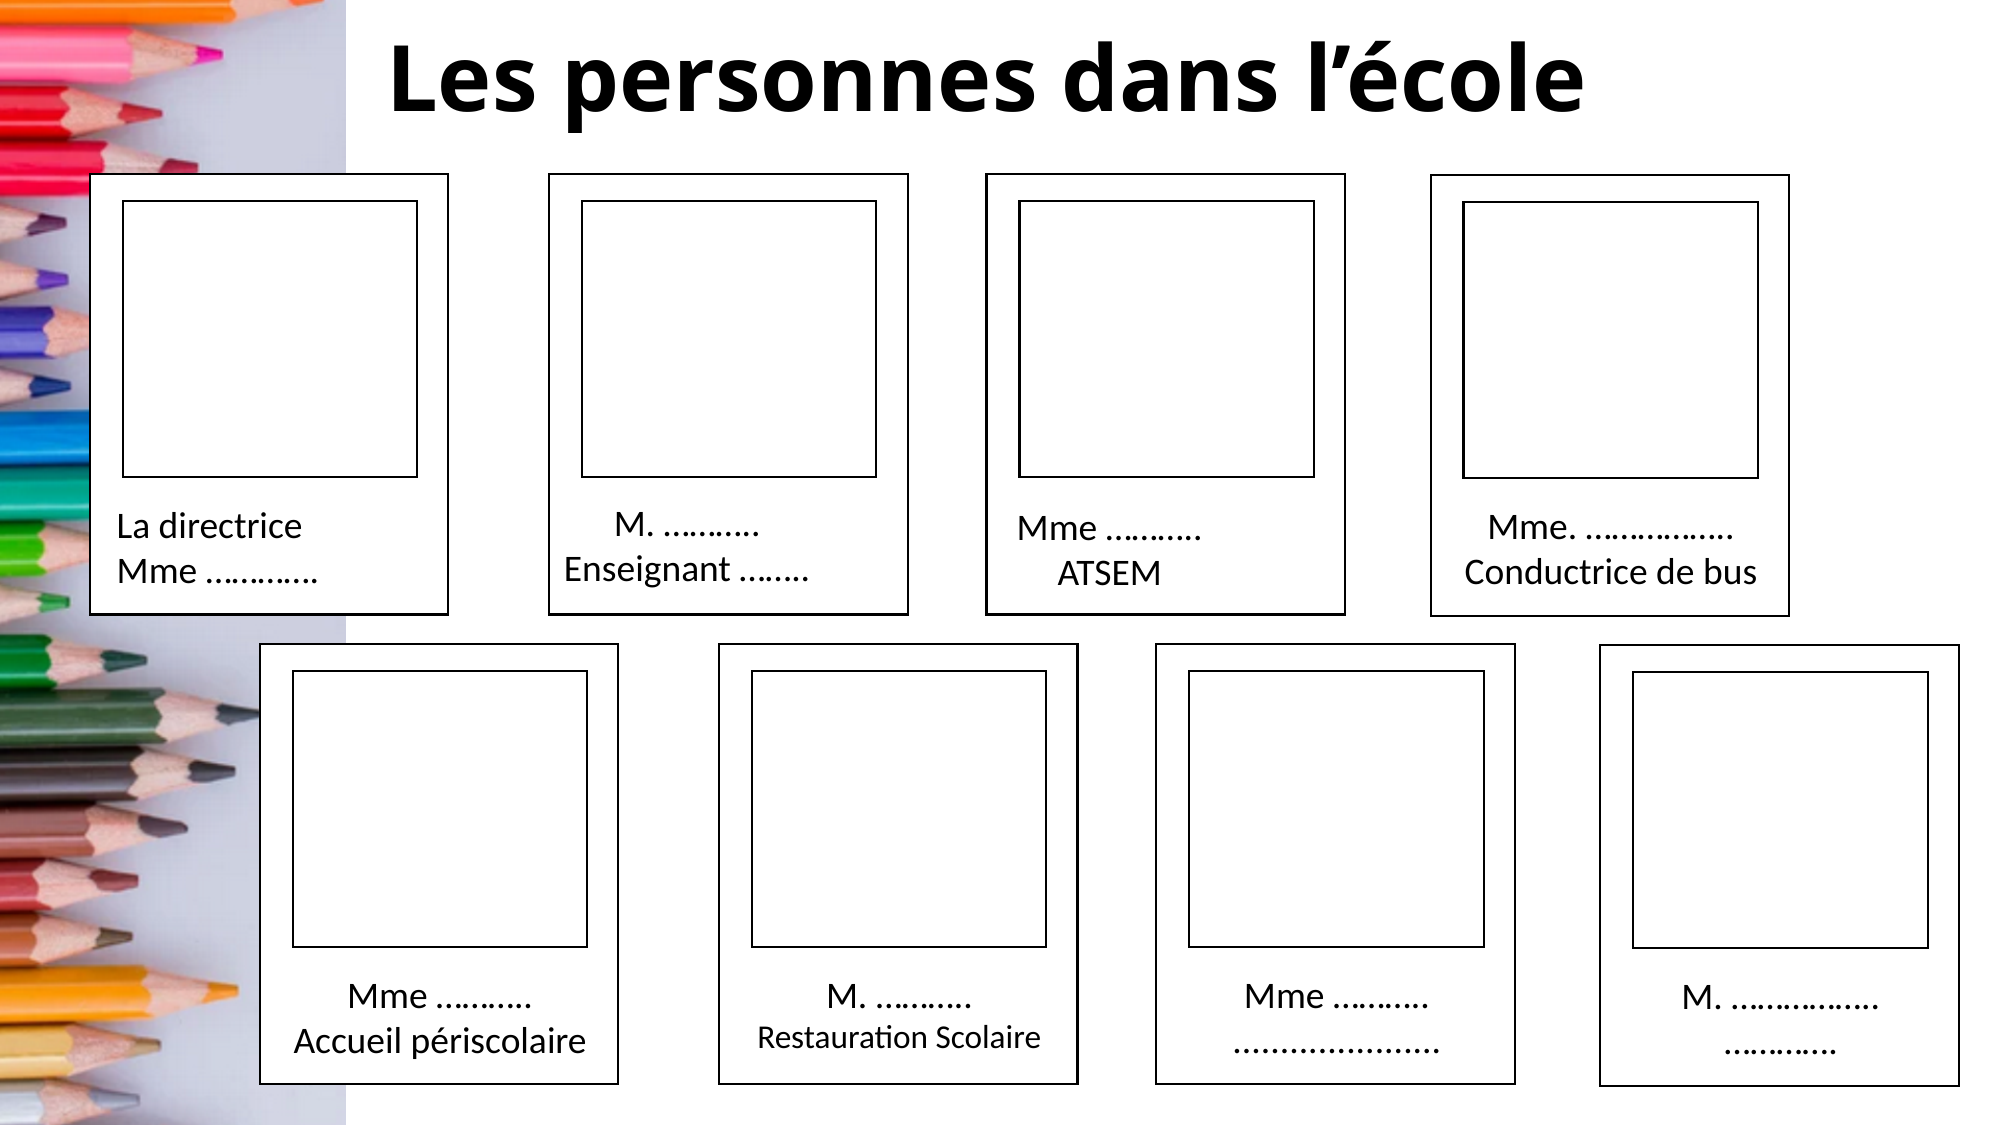

Les personnes dans l’école
M. ………..
Enseignant ……..
La directrice
Mme ………….
Mme. ……………..
Conductrice de bus
Mme ………..
ATSEM
Mme ………..
Accueil périscolaire
M. ………..
Restauration Scolaire
Mme ………..
......................
M. ……………..
………….